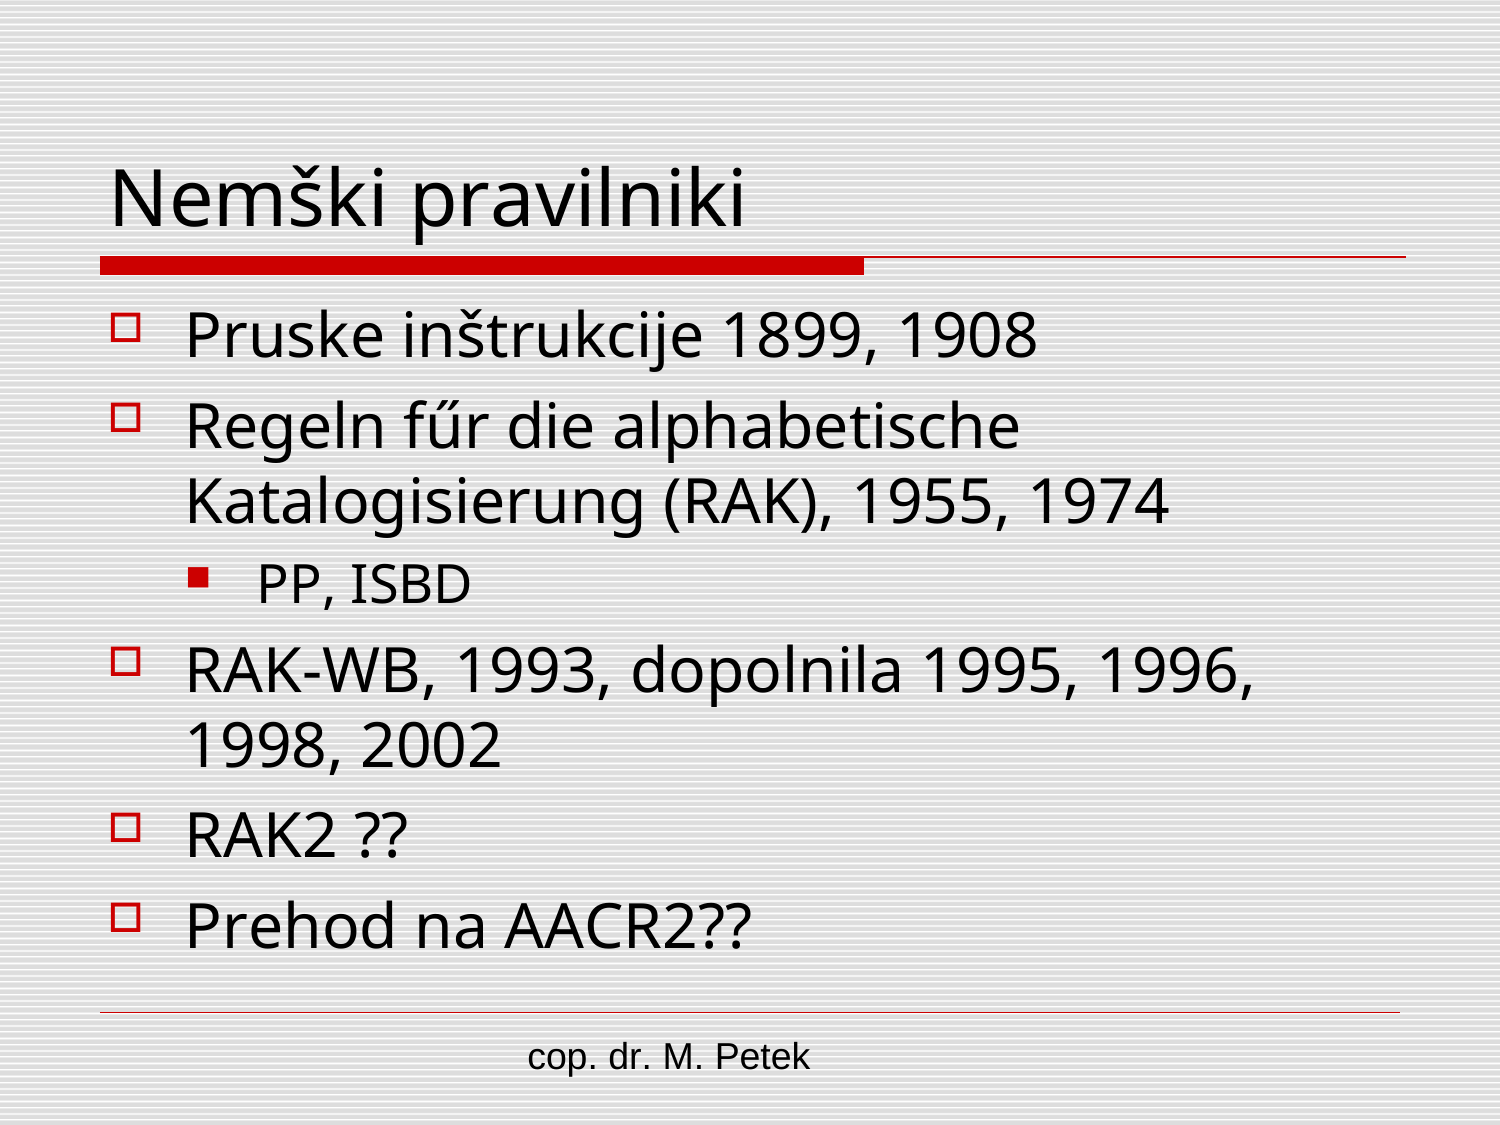

# Nemški pravilniki
Pruske inštrukcije 1899, 1908
Regeln fűr die alphabetische Katalogisierung (RAK), 1955, 1974
PP, ISBD
RAK-WB, 1993, dopolnila 1995, 1996, 1998, 2002
RAK2 ??
Prehod na AACR2??
cop. dr. M. Petek